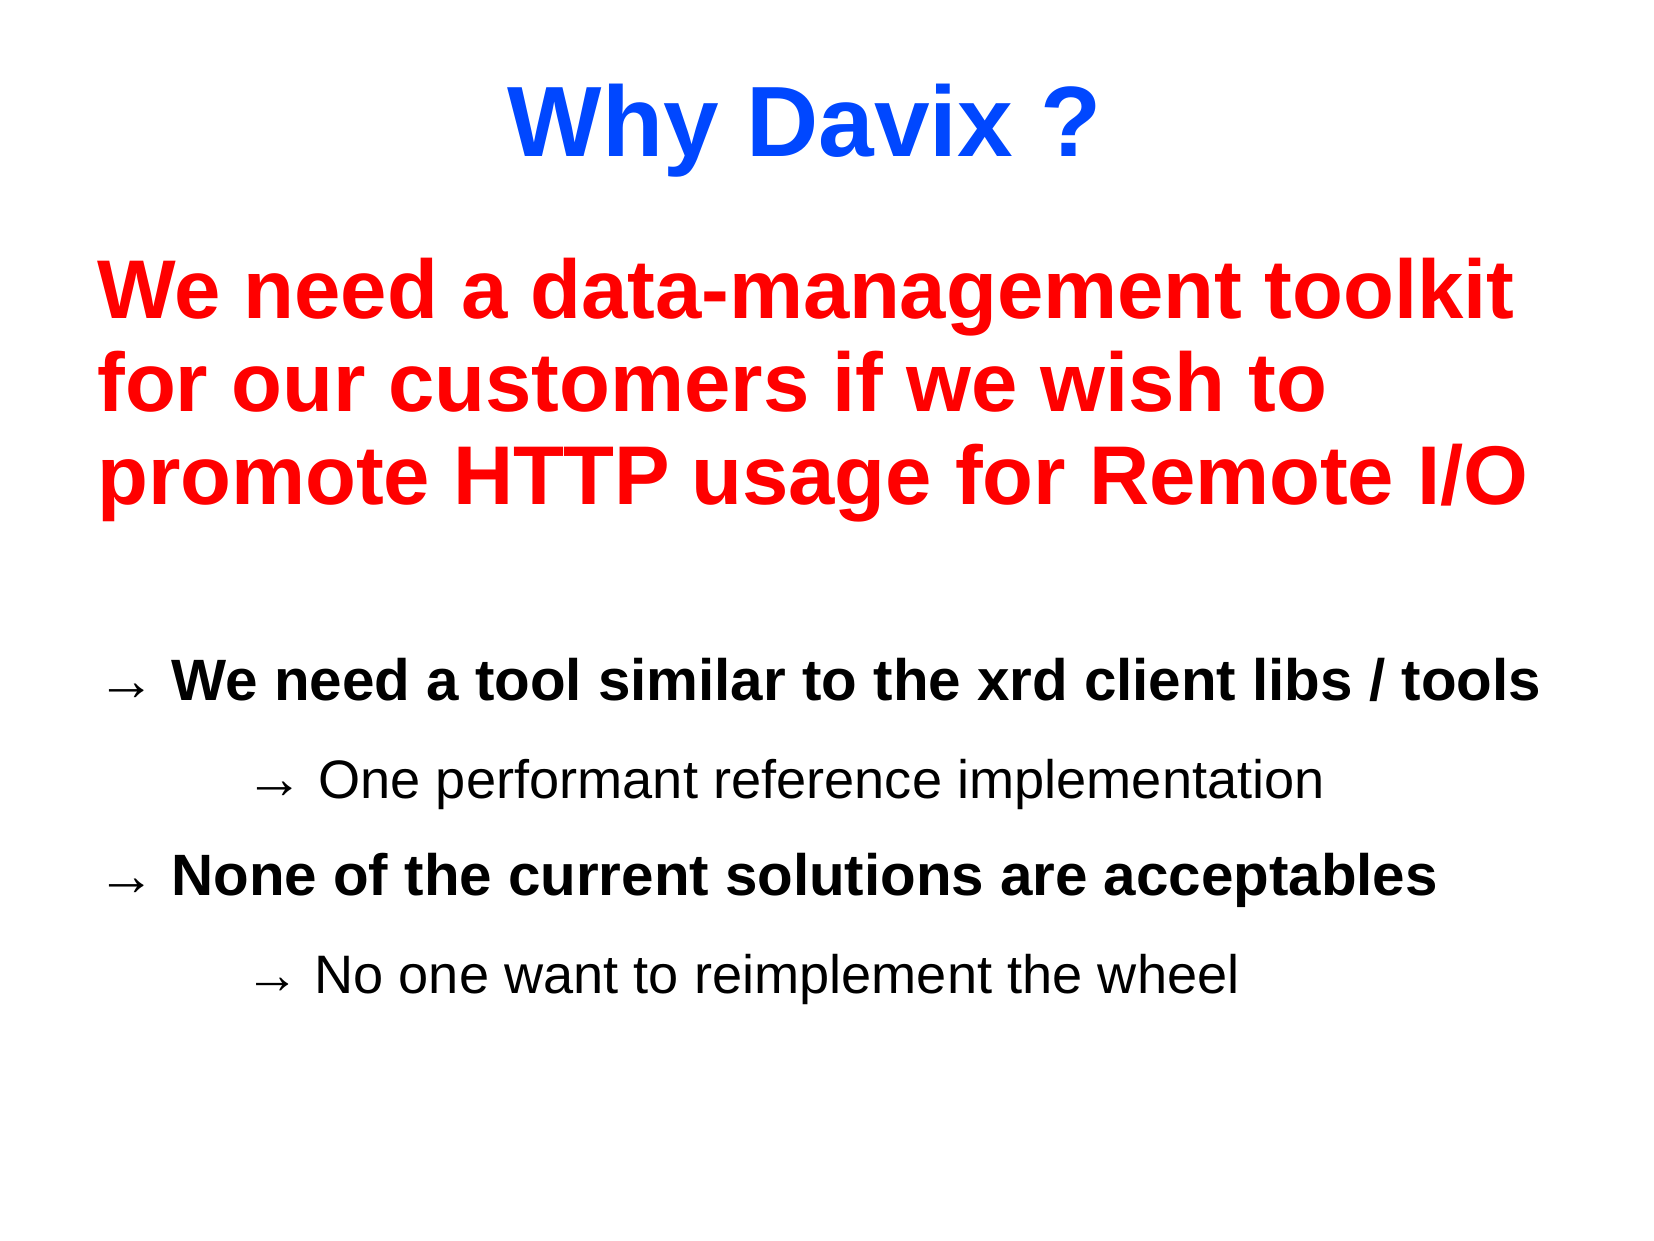

Why Davix ?
We need a data-management toolkit for our customers if we wish to promote HTTP usage for Remote I/O
→ We need a tool similar to the xrd client libs / tools
		→ One performant reference implementation
→ None of the current solutions are acceptables
		→ No one want to reimplement the wheel